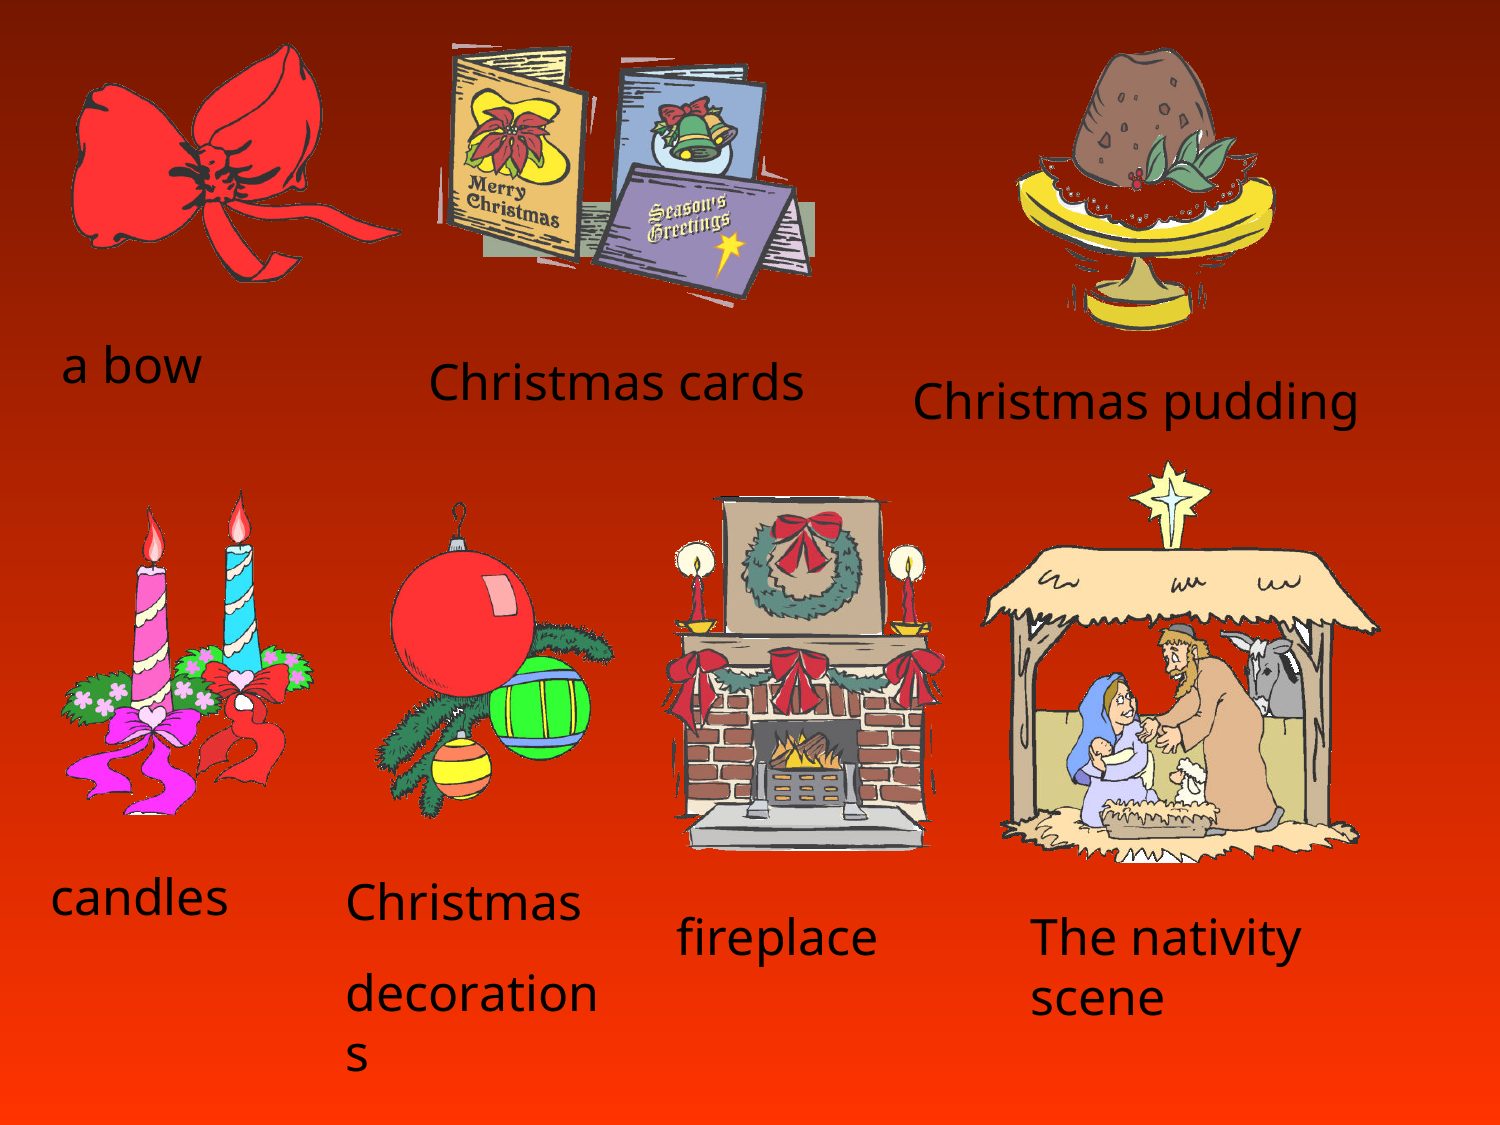

#
a bow
Christmas cards
Christmas pudding
candles
Christmas
decorations
fireplace
The nativity scene